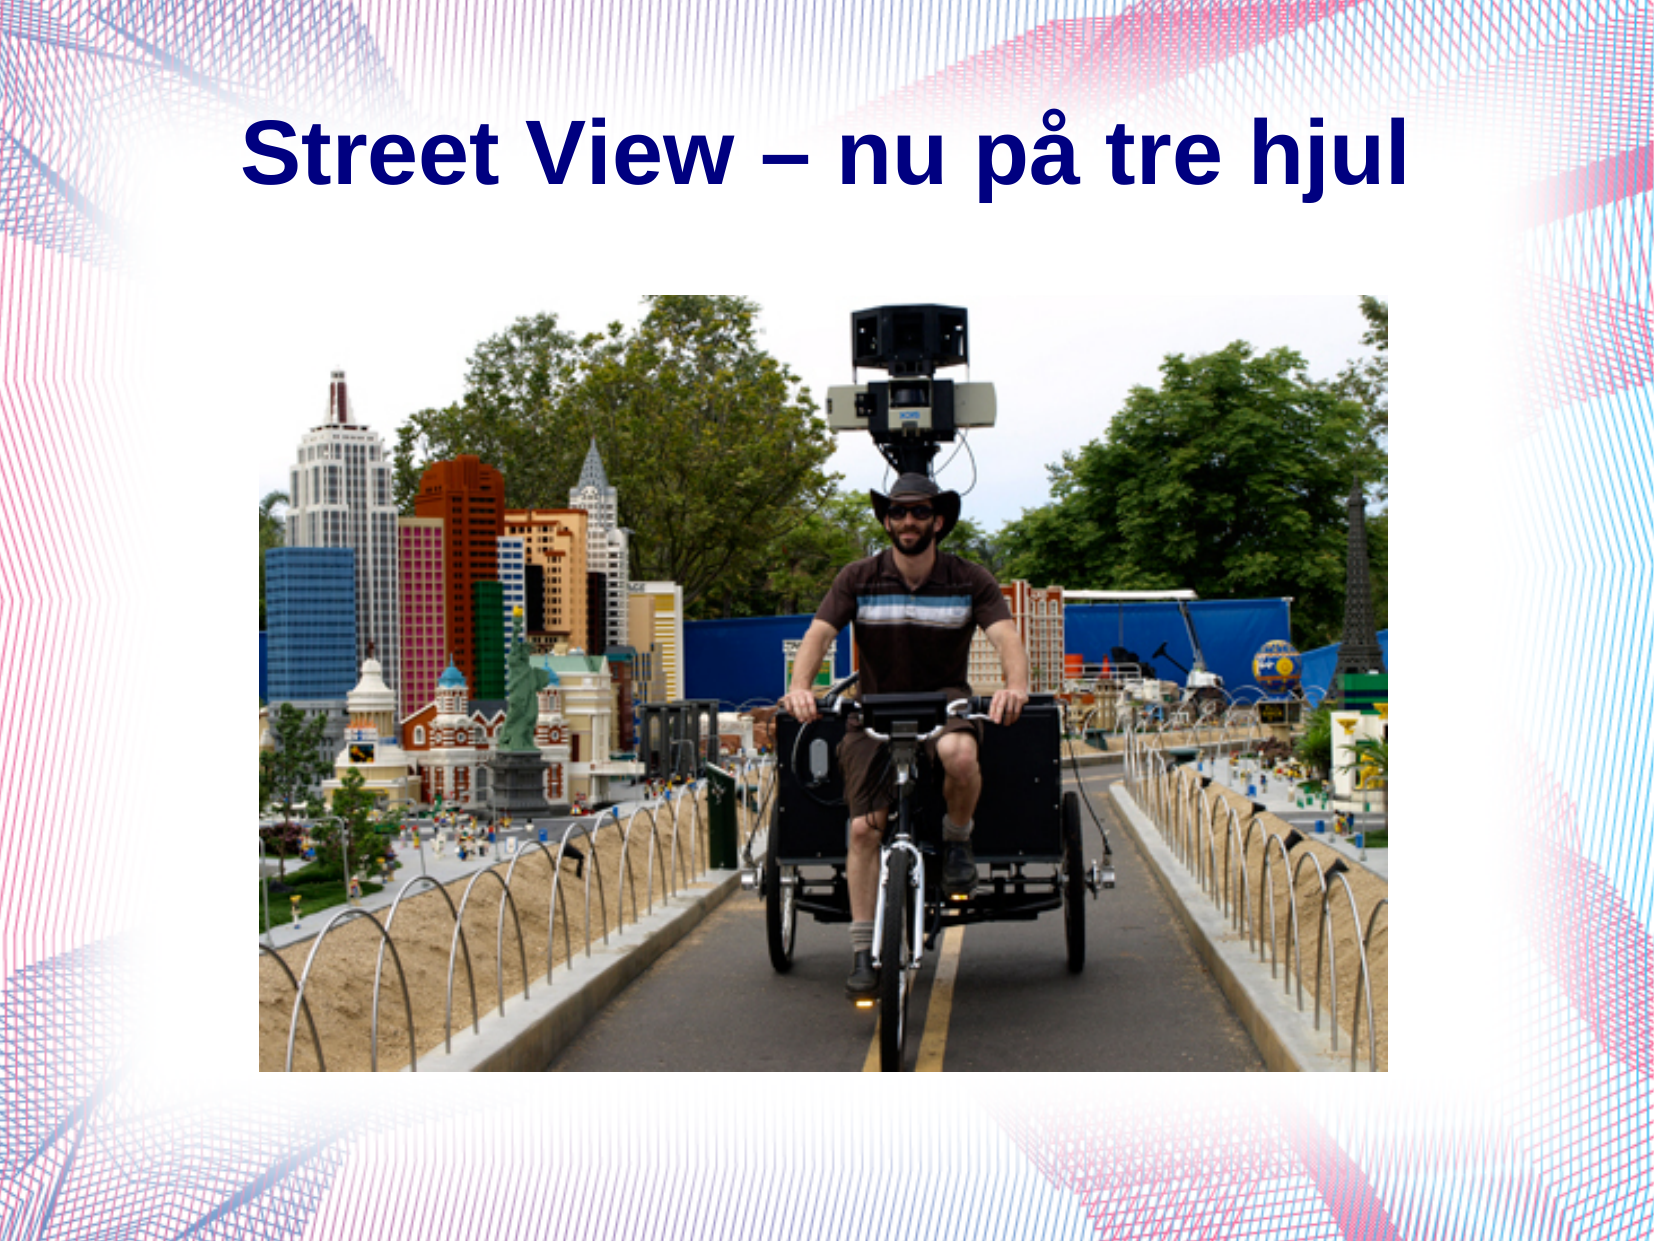

# Street View – nu på tre hjul